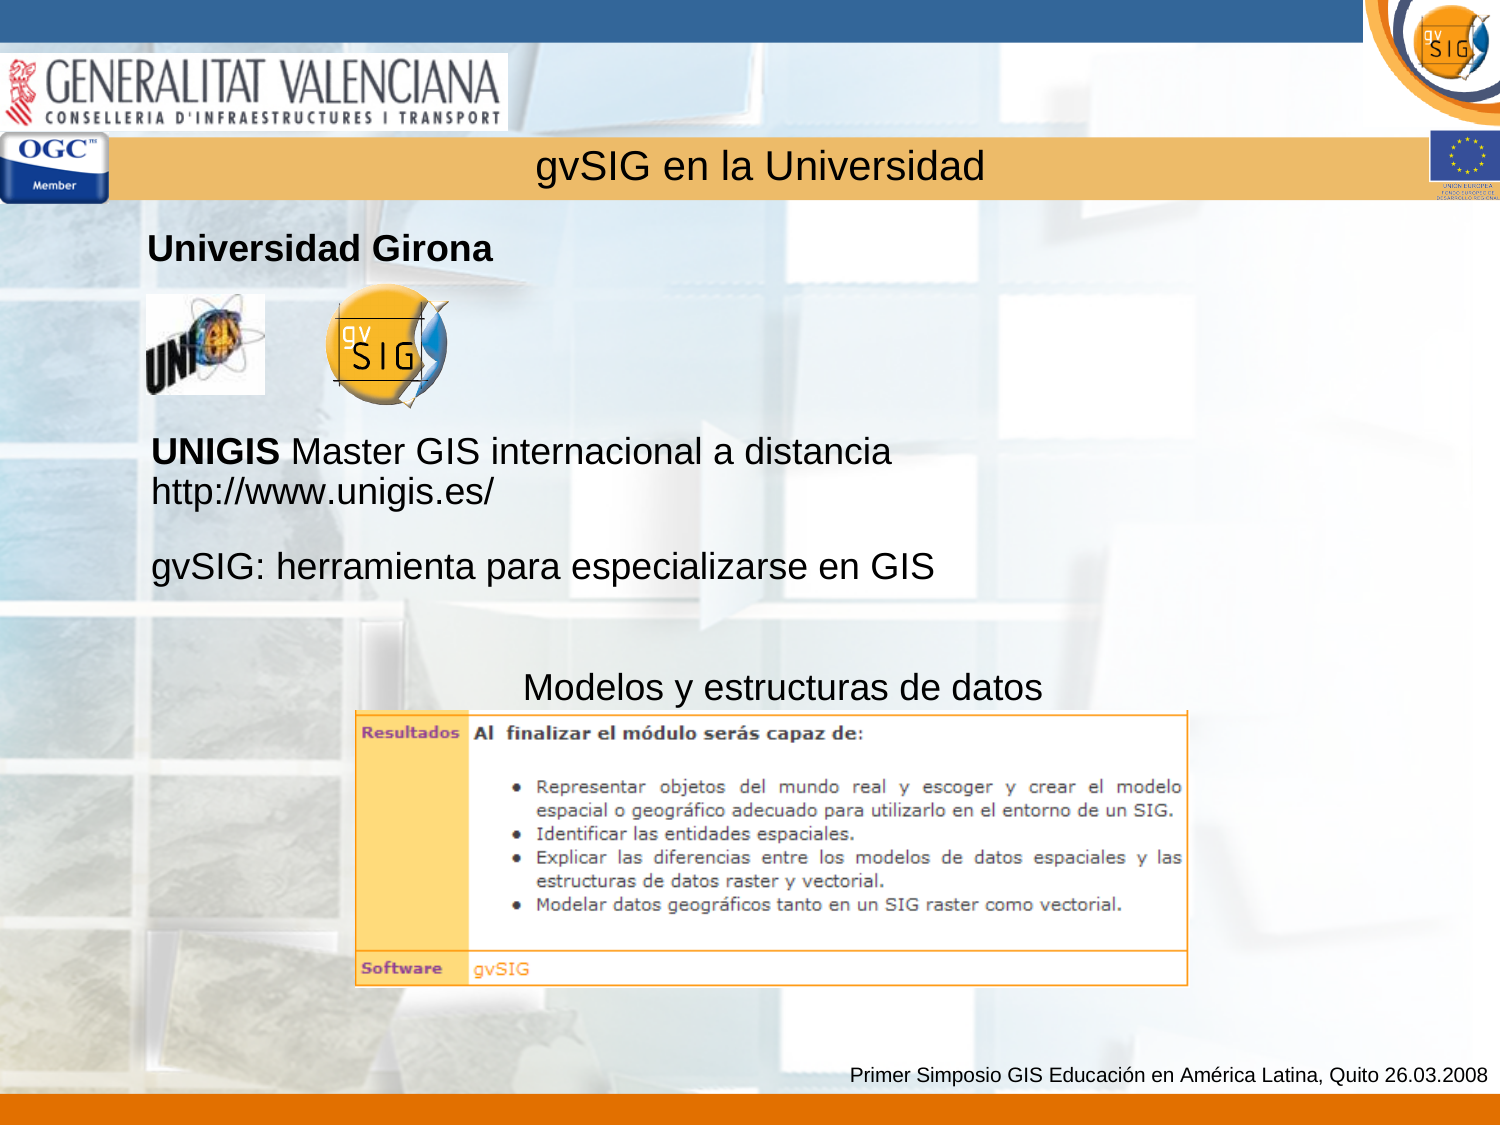

gvSIG en la Universidad
Universidad Girona
UNIGIS Master GIS internacional a distancia
http://www.unigis.es/
gvSIG: herramienta para especializarse en GIS
Modelos y estructuras de datos